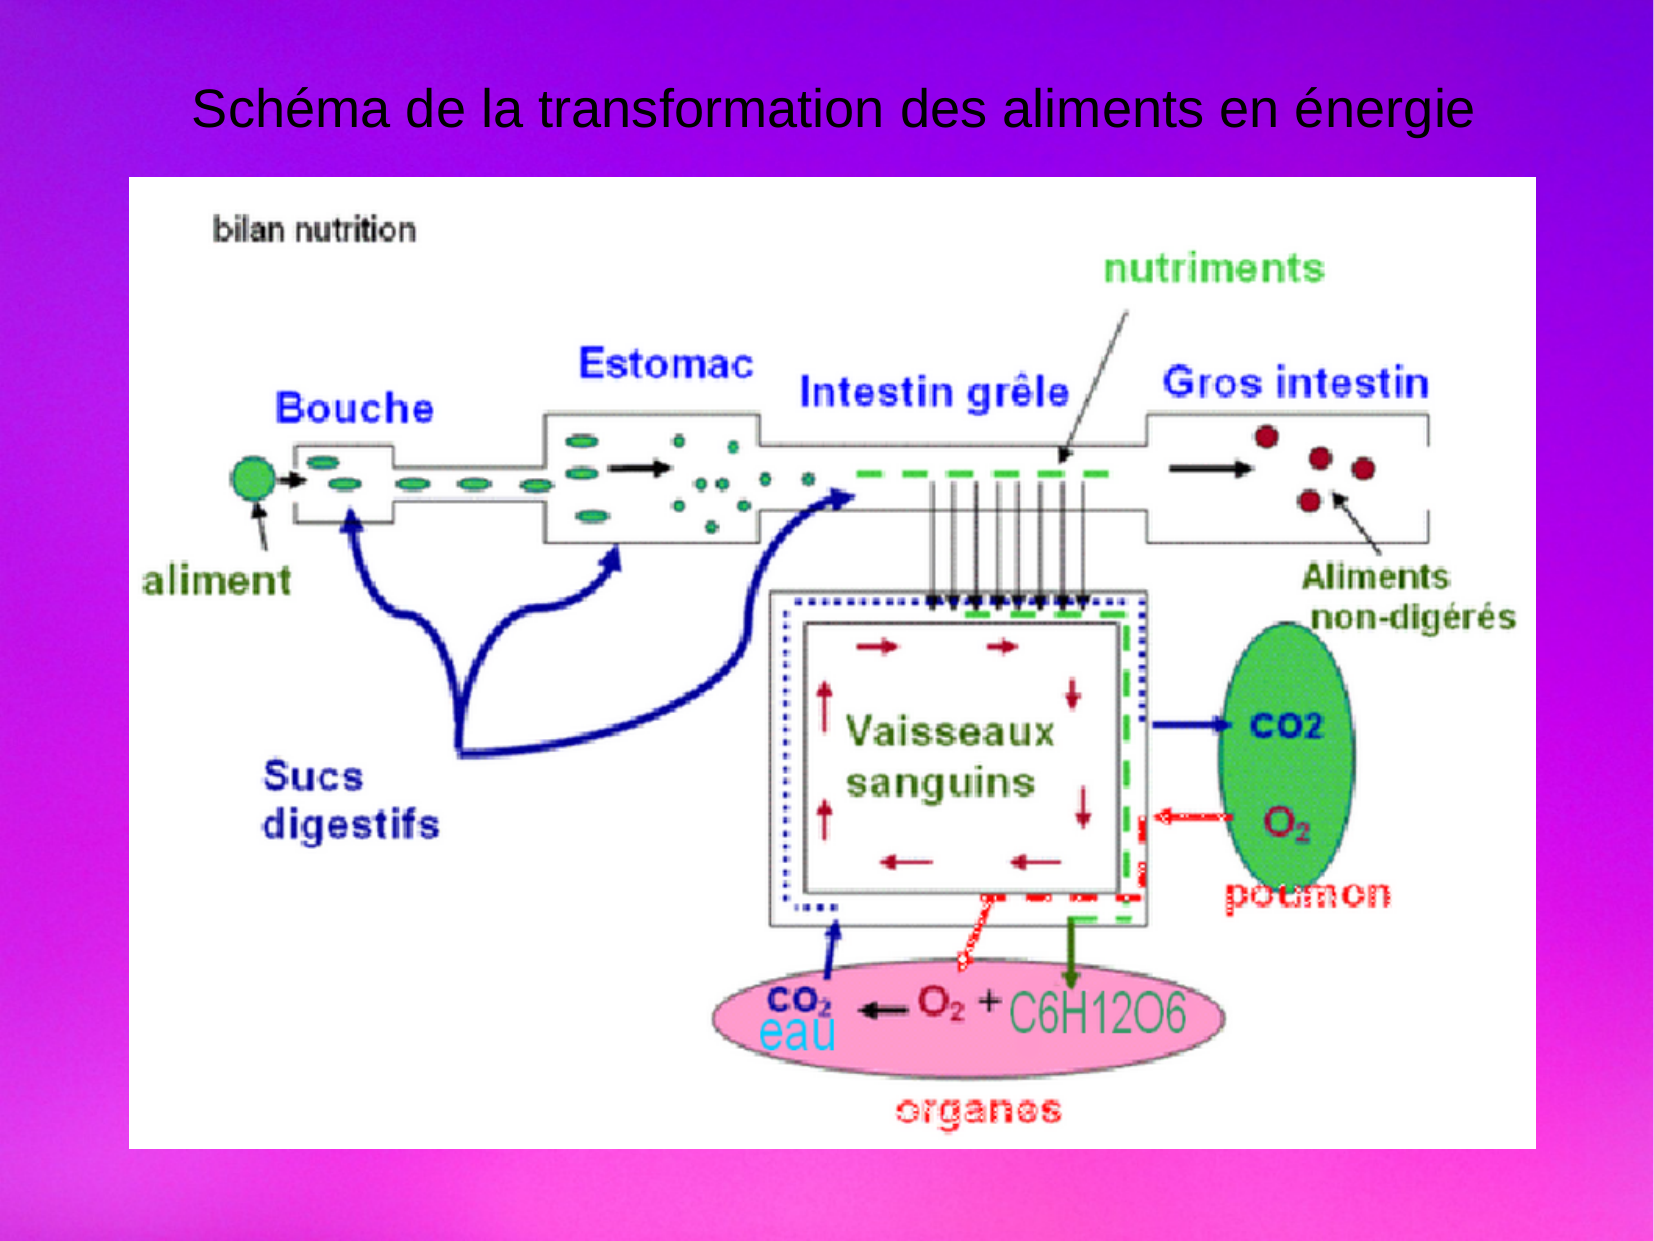

Schéma de la transformation des aliments en énergie .